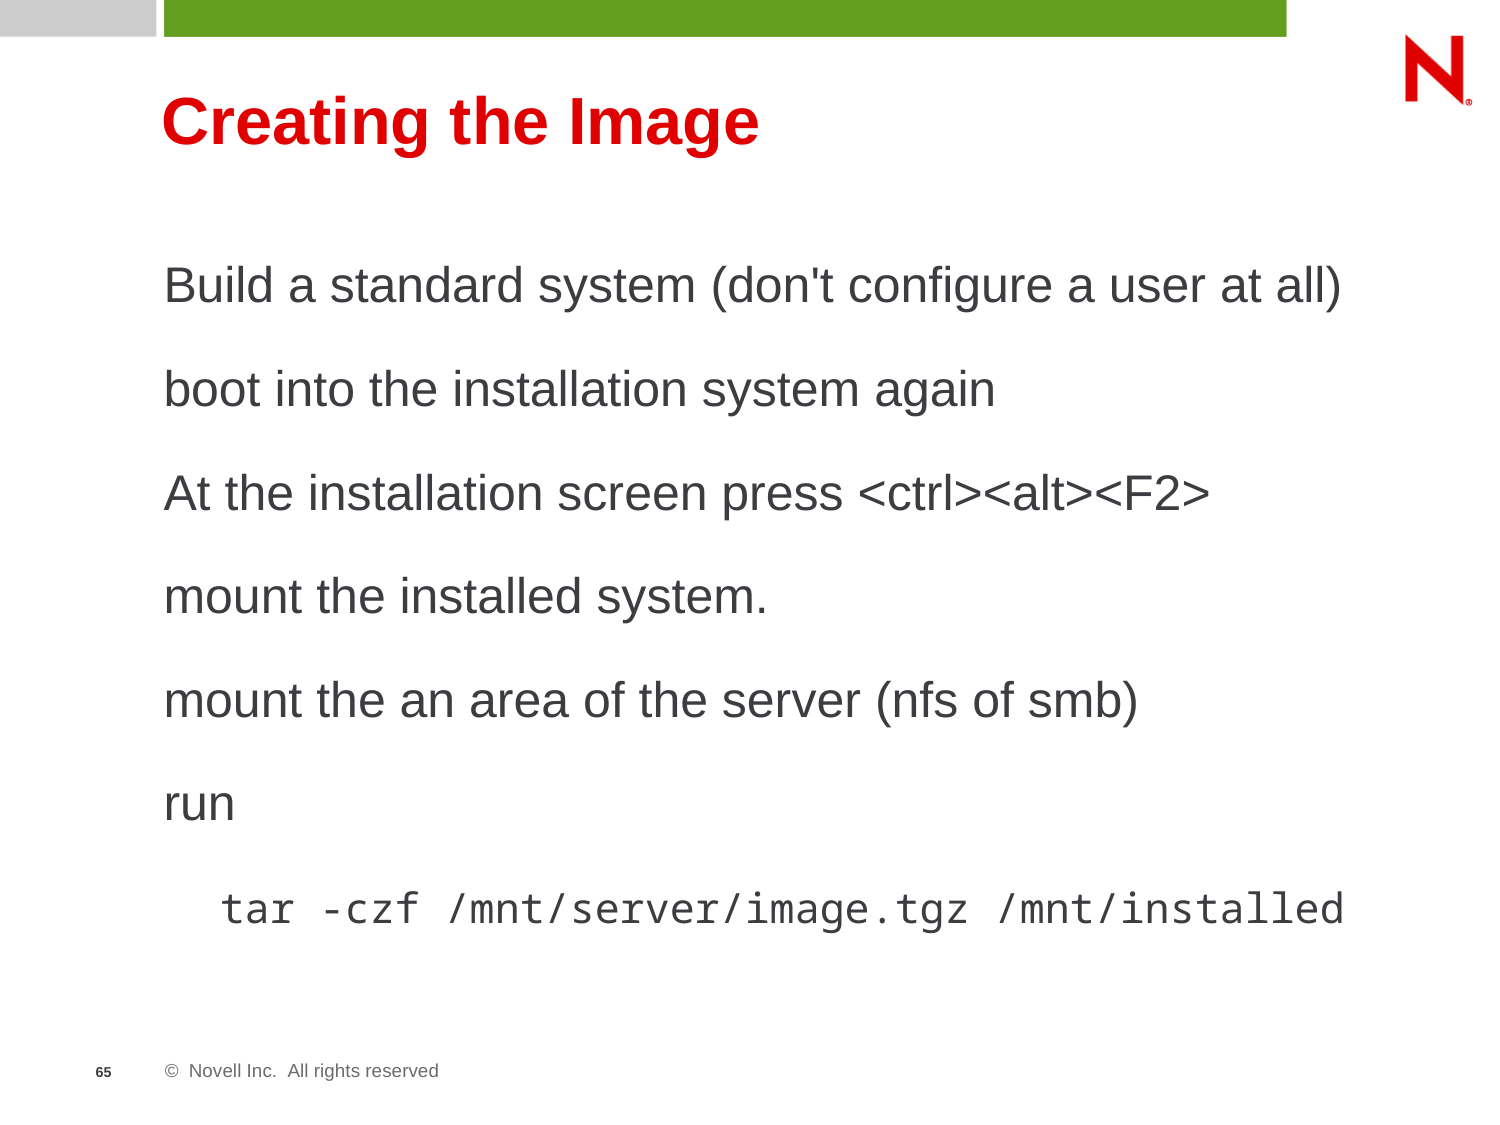

# Creating the Image
Build a standard system (don't configure a user at all)
boot into the installation system again
At the installation screen press <ctrl><alt><F2>
mount the installed system.
mount the an area of the server (nfs of smb)
run
tar -czf /mnt/server/image.tgz /mnt/installed